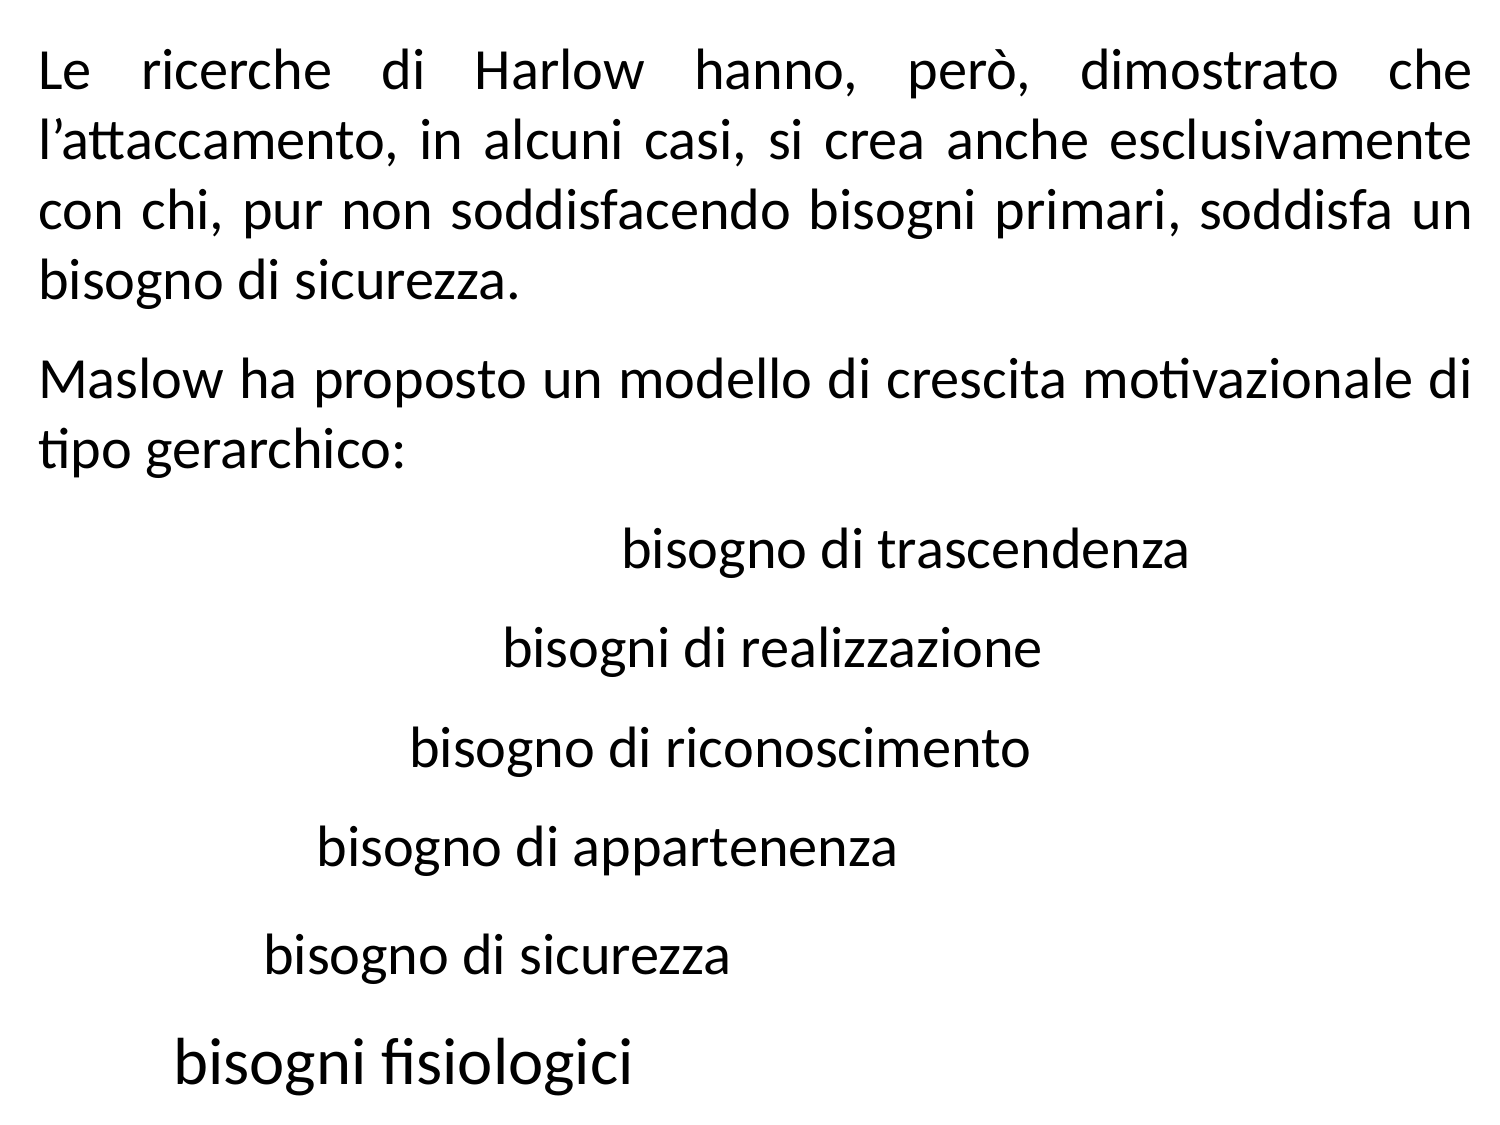

Le ricerche di Harlow hanno, però, dimostrato che l’attaccamento, in alcuni casi, si crea anche esclusivamente con chi, pur non soddisfacendo bisogni primari, soddisfa un bisogno di sicurezza.
Maslow ha proposto un modello di crescita motivazionale di tipo gerarchico:
 bisogno di trascendenza
 bisogni di realizzazione
 bisogno di riconoscimento
 bisogno di appartenenza
 bisogno di sicurezza
 bisogni fisiologici
#